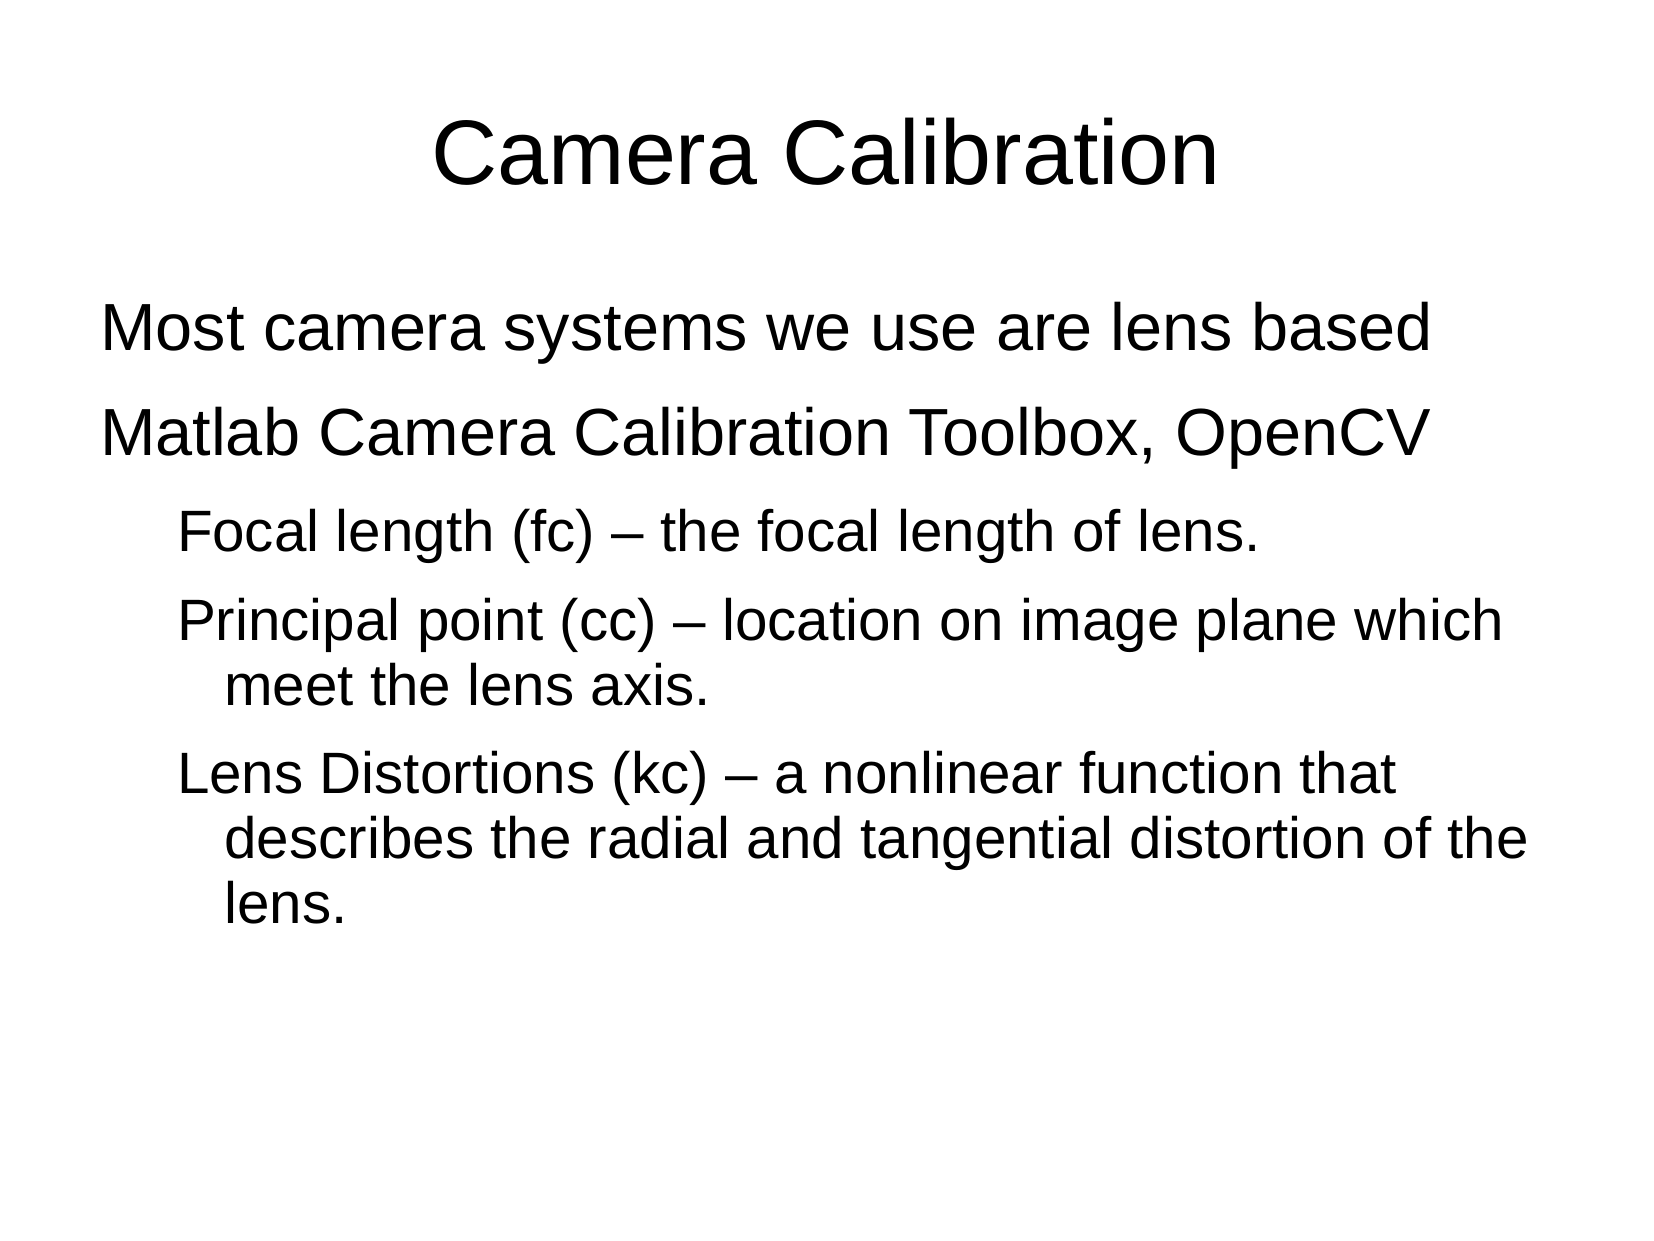

# Camera Calibration
Most camera systems we use are lens based
Matlab Camera Calibration Toolbox, OpenCV
Focal length (fc) – the focal length of lens.
Principal point (cc) – location on image plane which meet the lens axis.
Lens Distortions (kc) – a nonlinear function that describes the radial and tangential distortion of the lens.